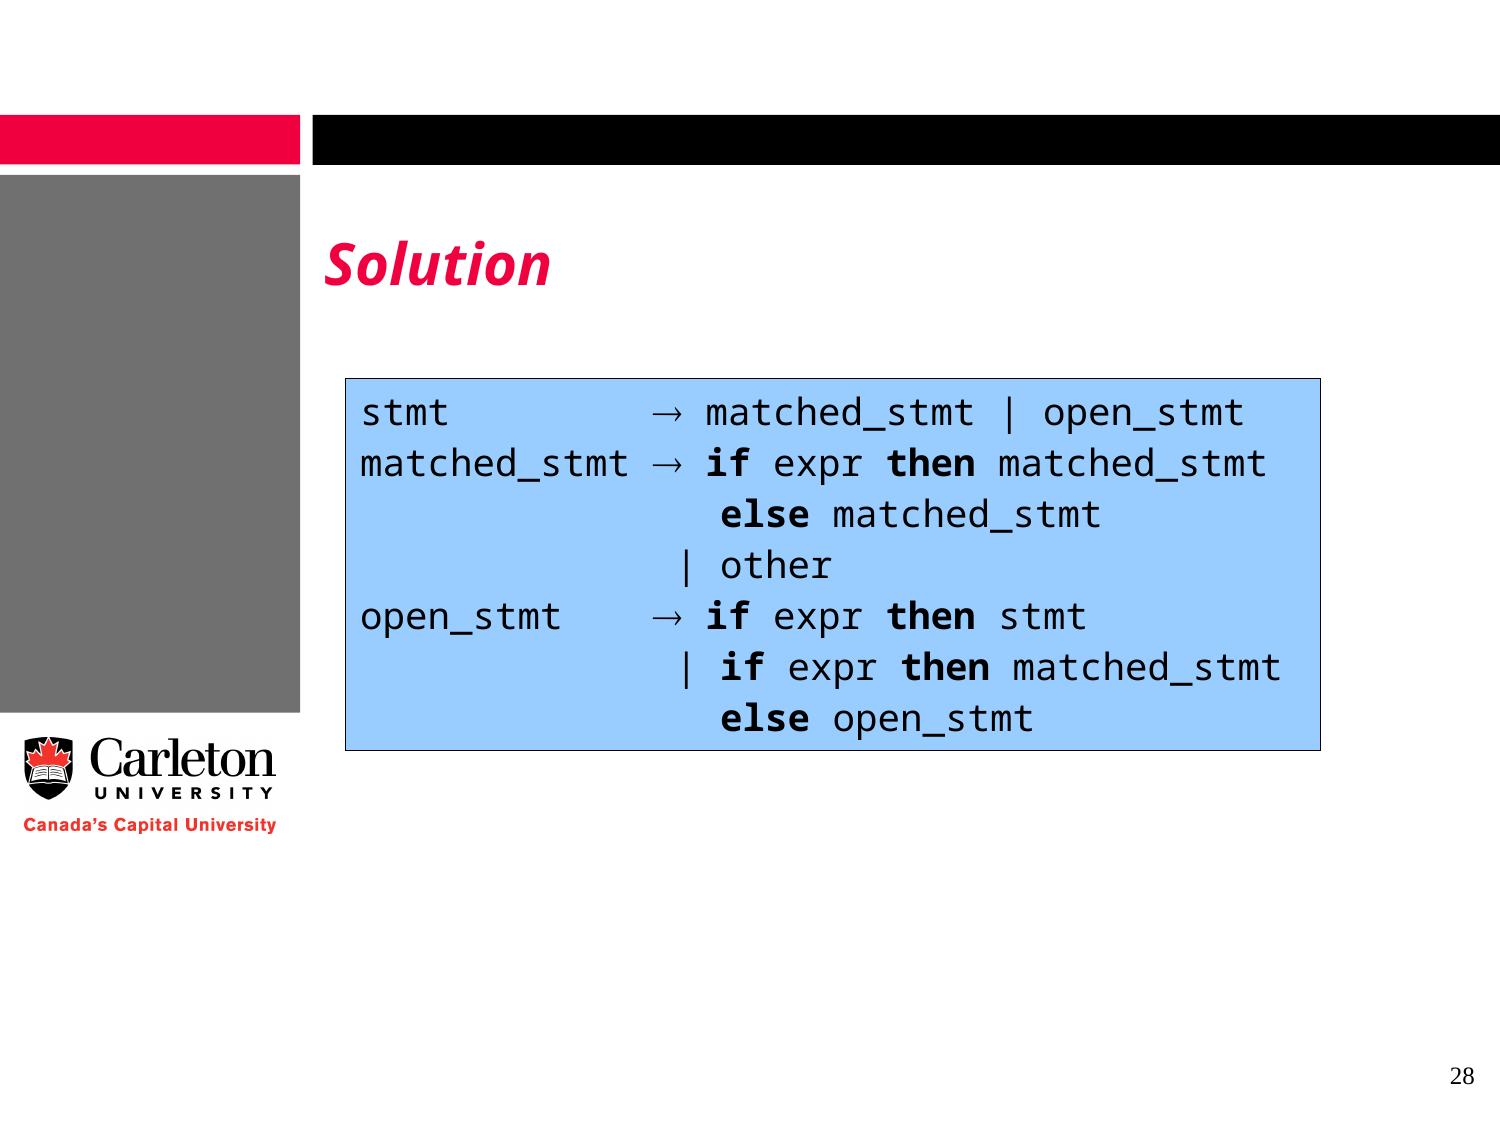

# Solution
stmt  matched_stmt | open_stmt
matched_stmt  if expr then matched_stmt
 else matched_stmt
 | other
open_stmt  if expr then stmt
 | if expr then matched_stmt
 else open_stmt
28